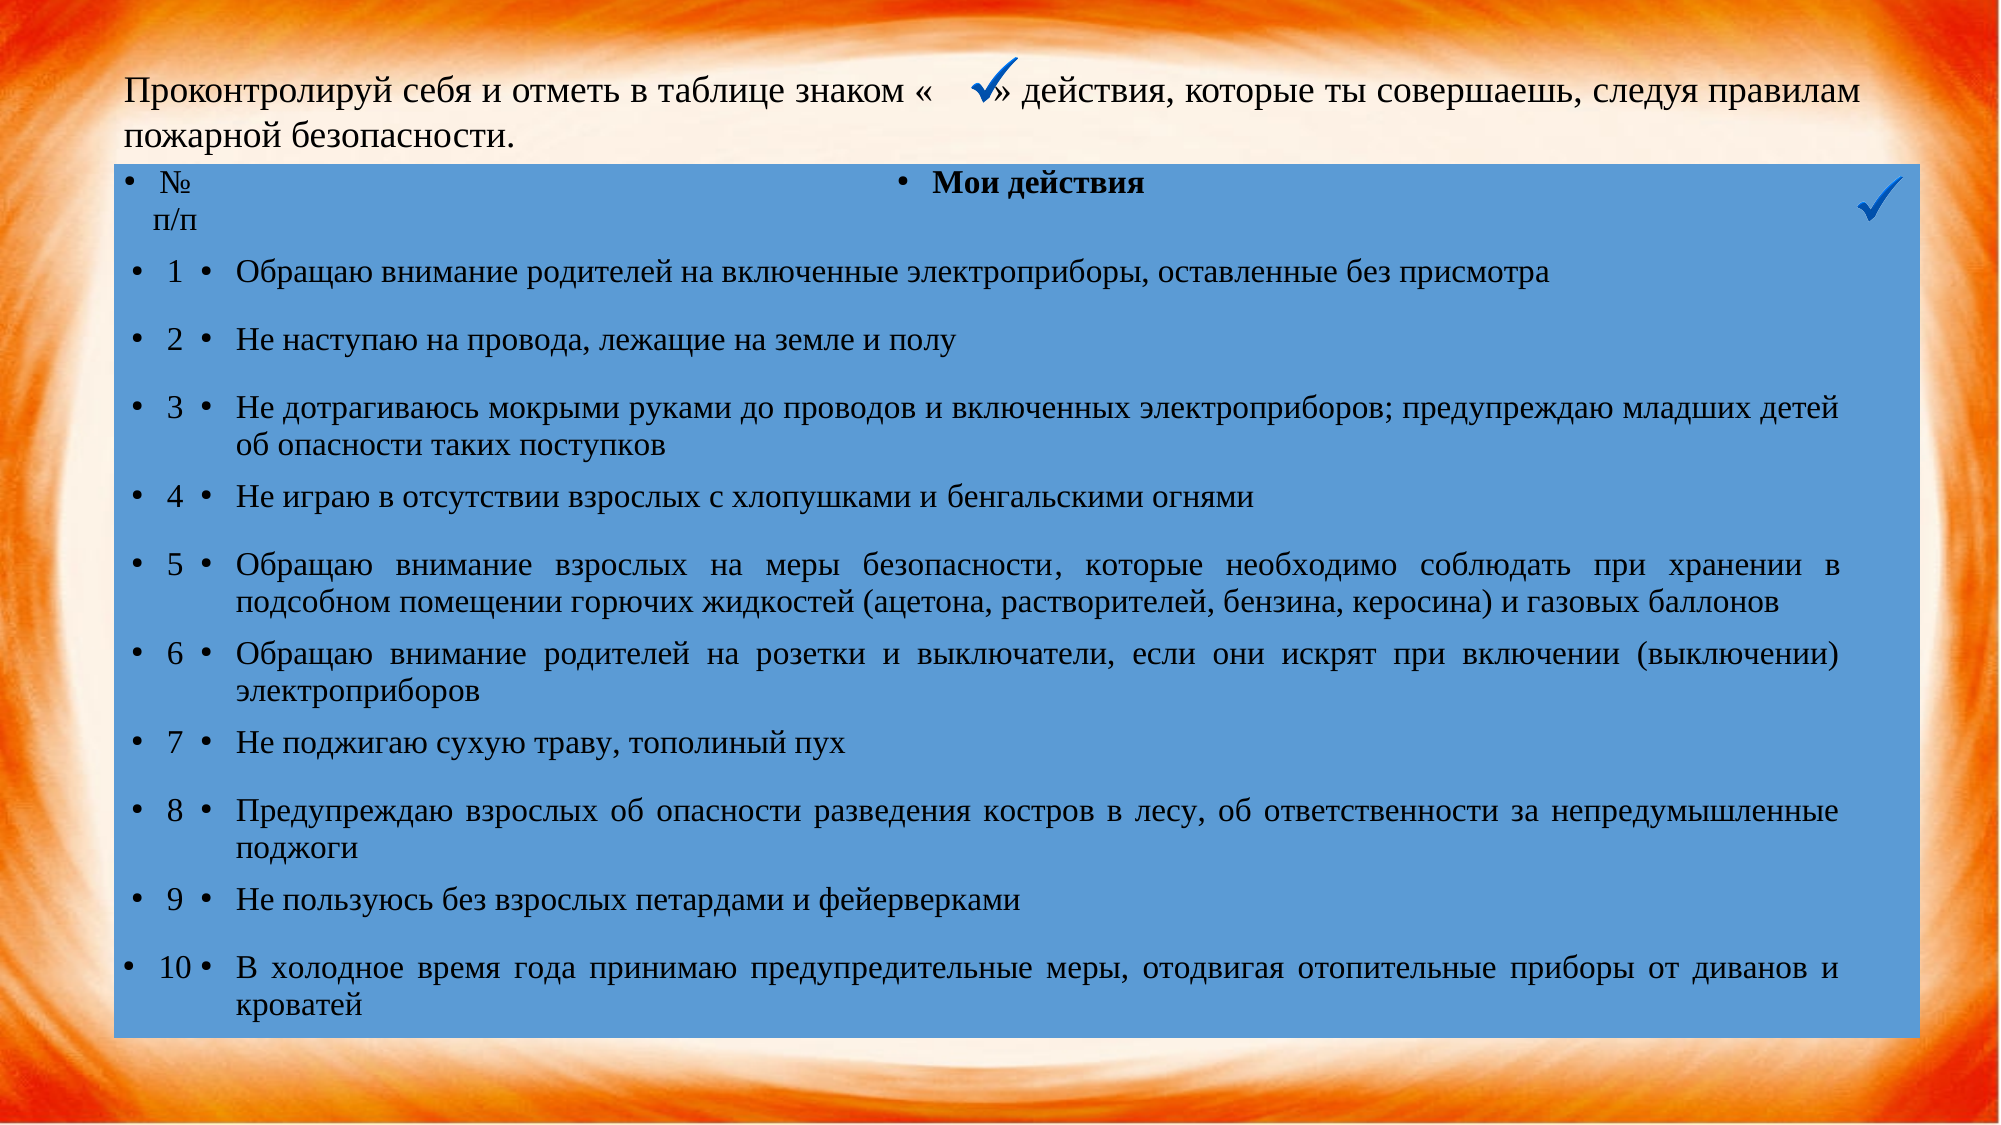

Проконтролируй себя и отметь в таблице знаком « » действия, которые ты совершаешь, следуя правилам пожарной безопасности.
| № п/п | Мои действия | |
| --- | --- | --- |
| 1 | Обращаю внимание родителей на включенные электроприборы, оставленные без присмотра | |
| 2 | Не наступаю на провода, лежащие на земле и полу | |
| 3 | Не дотрагиваюсь мокрыми руками до проводов и включенных электроприборов; предупреждаю младших детей об опасности таких поступков | |
| 4 | Не играю в отсутствии взрослых с хлопушками и бенгальскими огнями | |
| 5 | Обращаю внимание взрослых на меры безопасности, которые необходимо соблюдать при хранении в подсобном помещении горючих жидкостей (ацетона, растворителей, бензина, керосина) и газовых баллонов | |
| 6 | Обращаю внимание родителей на розетки и выключатели, если они искрят при включении (выключении) электроприборов | |
| 7 | Не поджигаю сухую траву, тополиный пух | |
| 8 | Предупреждаю взрослых об опасности разведения костров в лесу, об ответственности за непредумышленные поджоги | |
| 9 | Не пользуюсь без взрослых петардами и фейерверками | |
| 10 | В холодное время года принимаю предупредительные меры, отодвигая отопительные приборы от диванов и кроватей | |